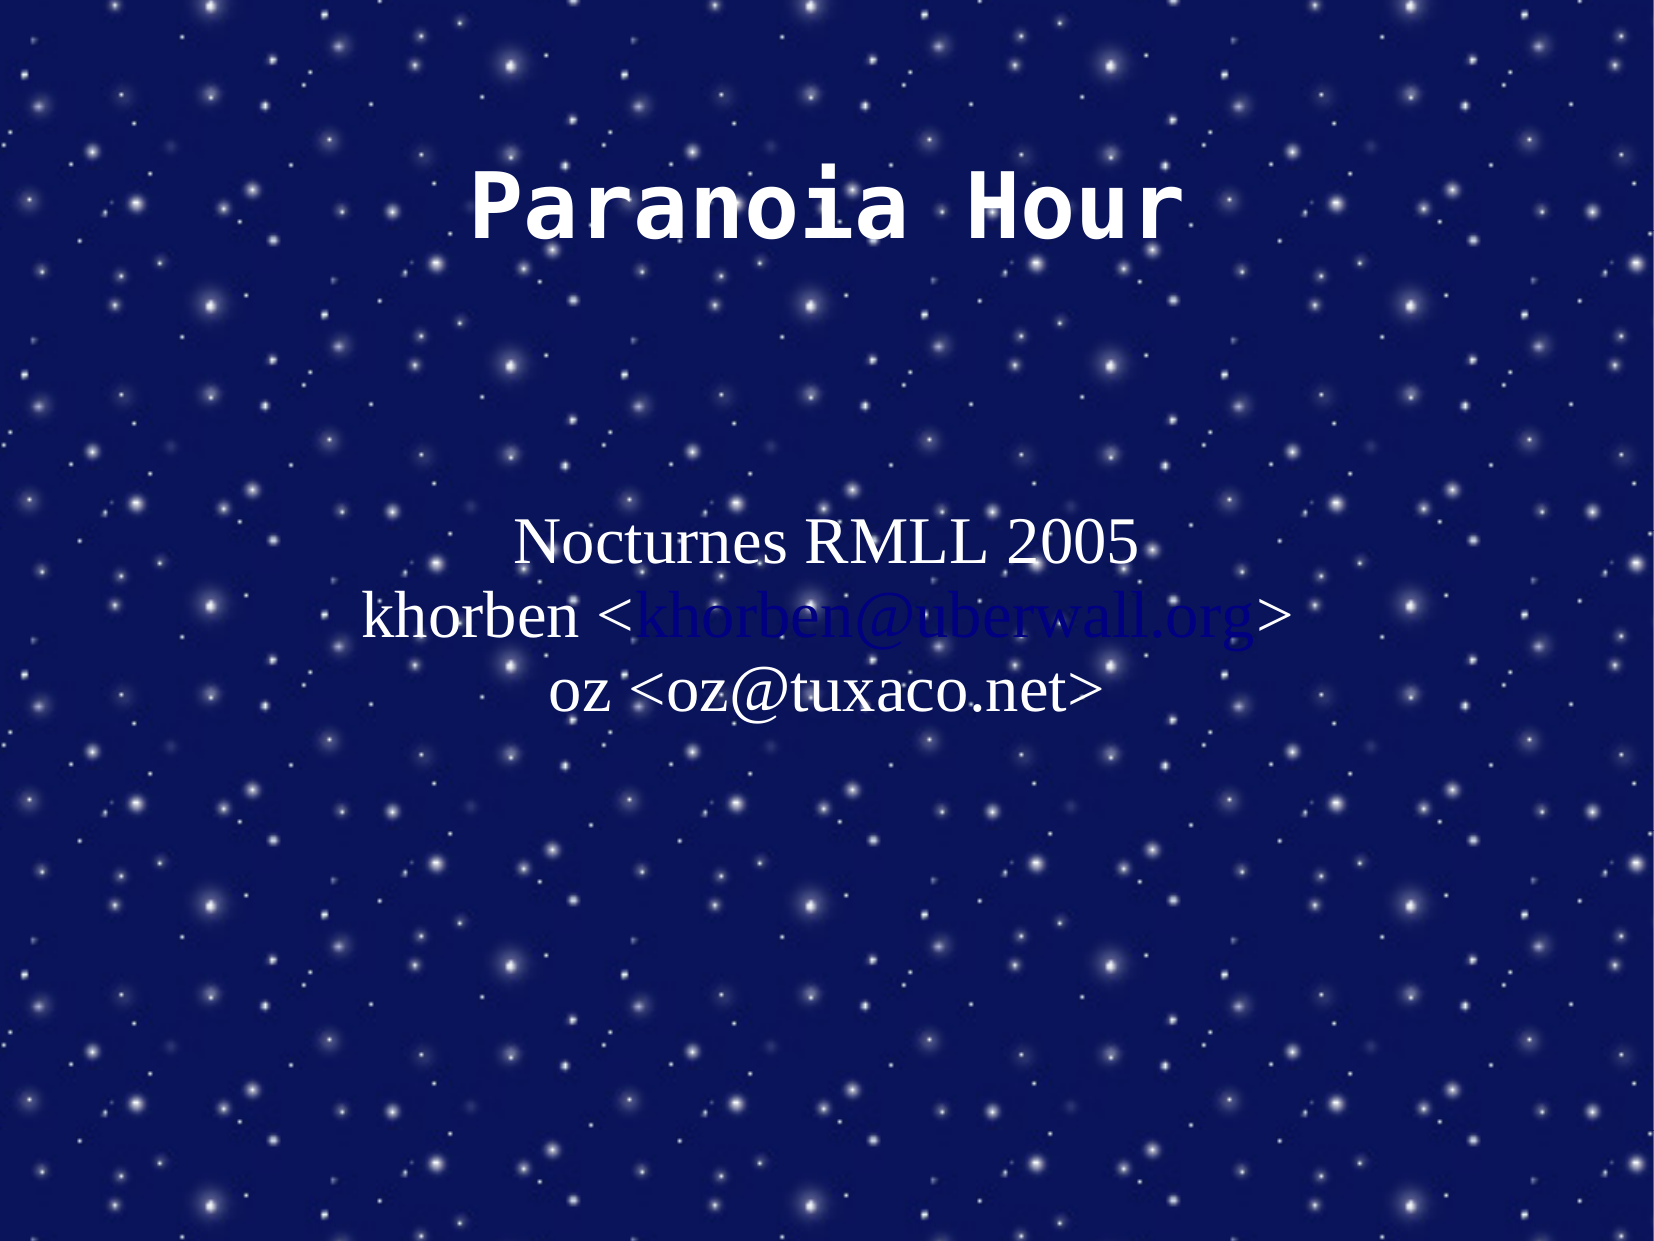

# Paranoia Hour
Nocturnes RMLL 2005
khorben <khorben@uberwall.org>
oz <oz@tuxaco.net>